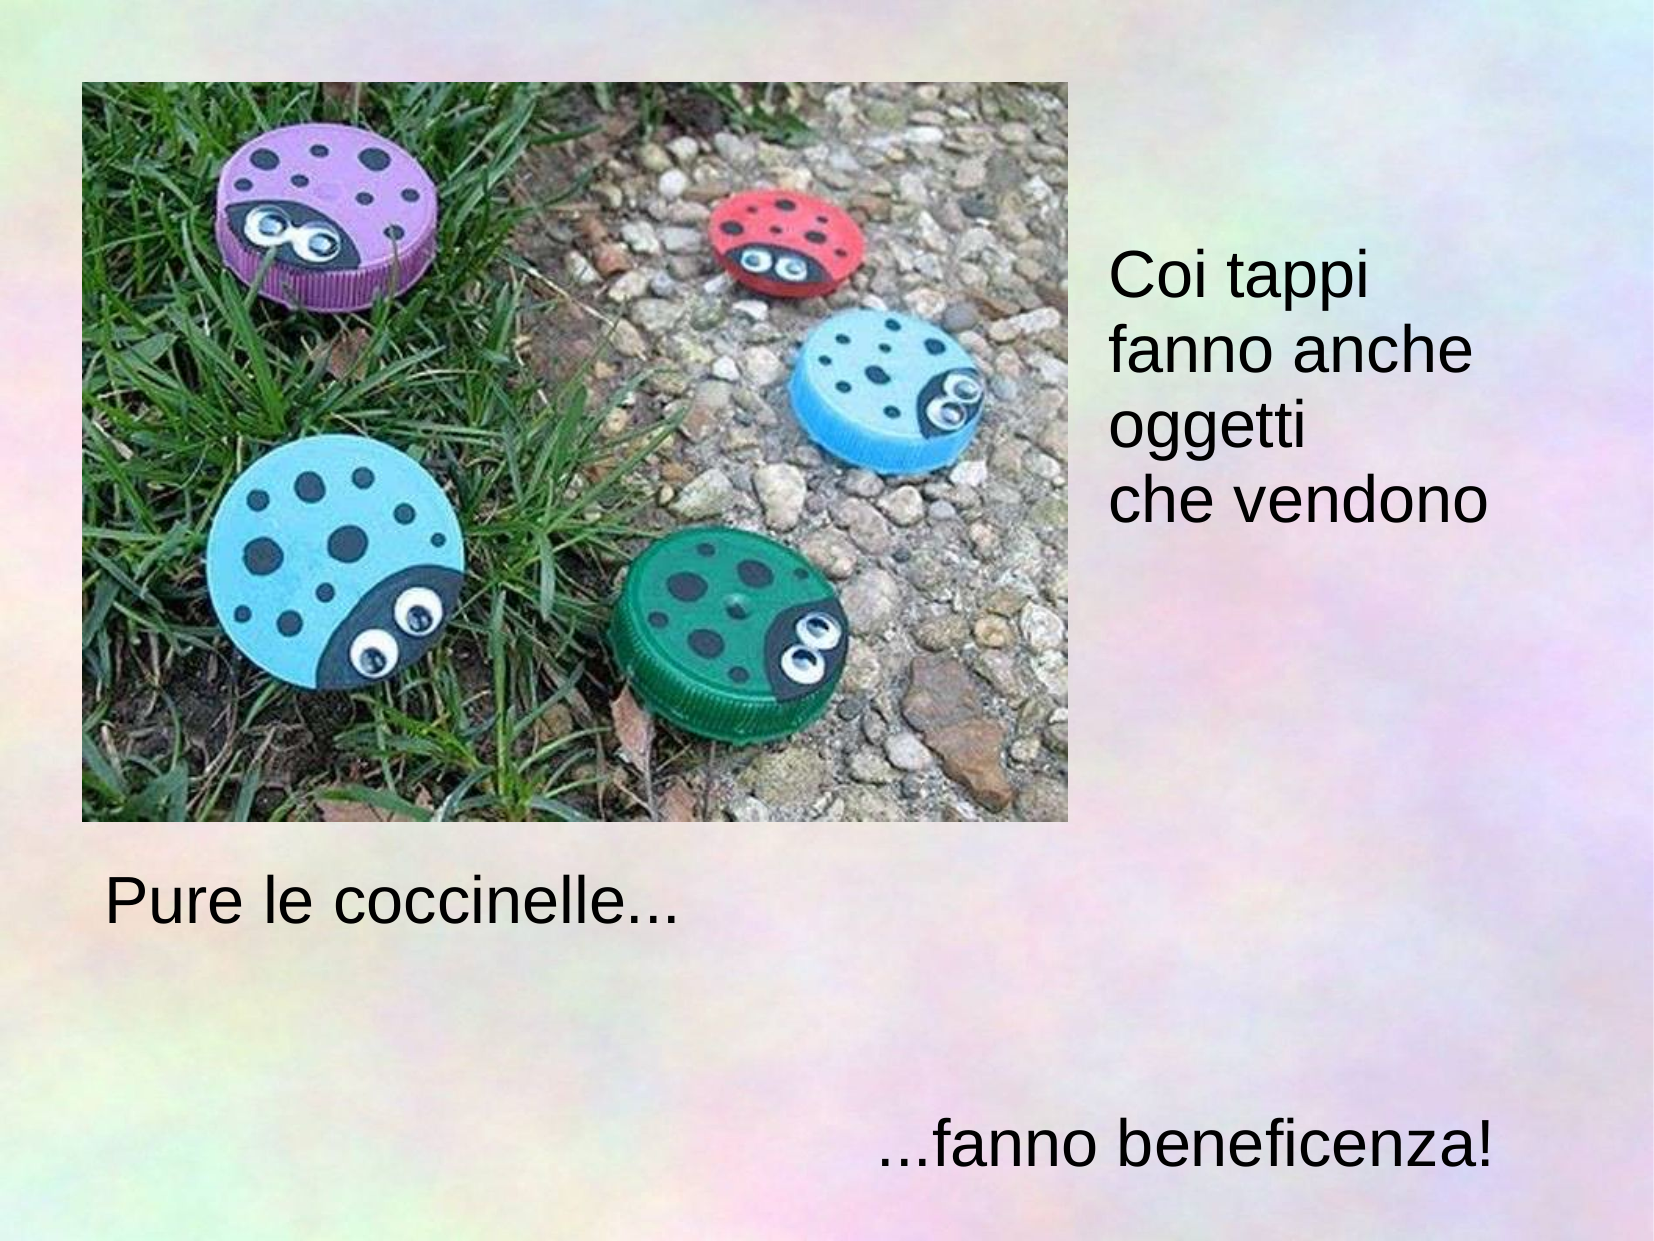

Coi tappi
fanno anche
oggetti
che vendono
Pure le coccinelle...
...fanno beneficenza!